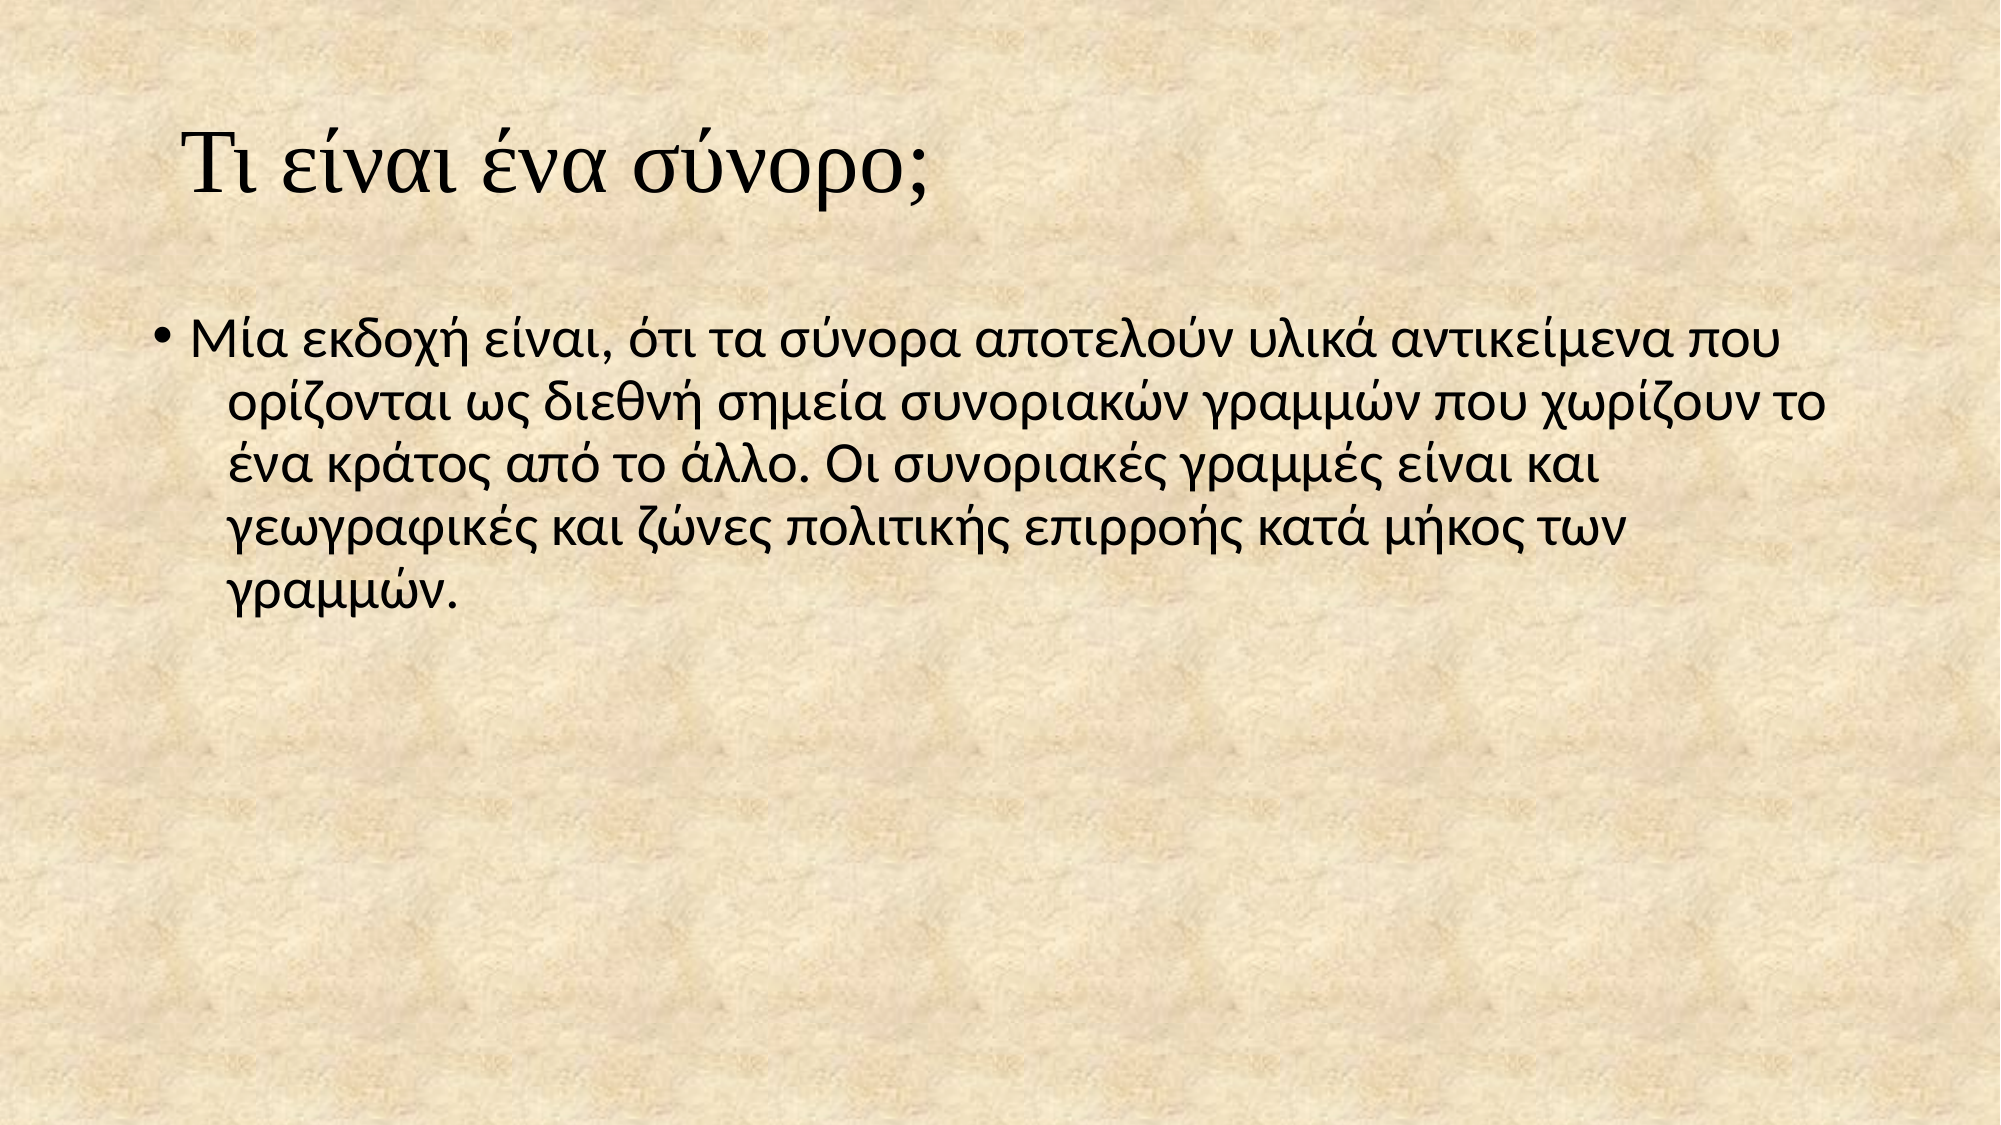

# Τι είναι ένα σύνορο;
Μία εκδοχή είναι, ότι τα σύνορα αποτελούν υλικά αντικείμενα που ορίζονται ως διεθνή σημεία συνοριακών γραμμών που χωρίζουν το ένα κράτος από το άλλο. Οι συνοριακές γραμμές είναι και γεωγραφικές και ζώνες πολιτικής επιρροής κατά μήκος των γραμμών.